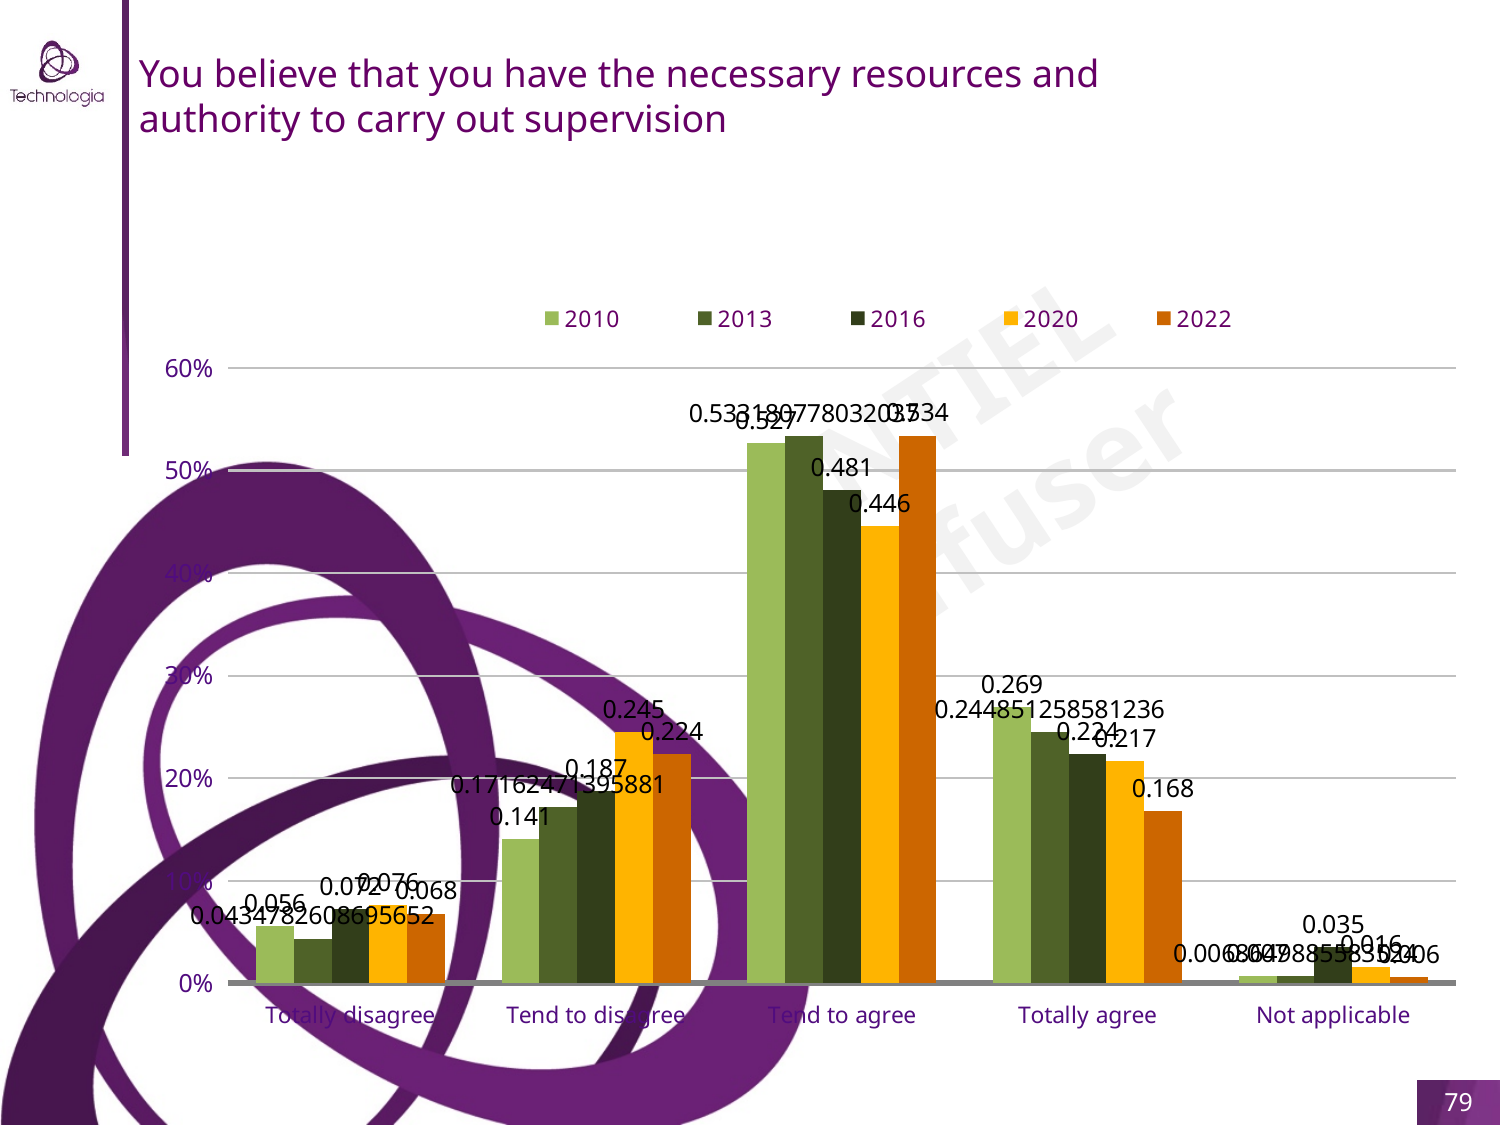

# You believe that you have the necessary resources and authority to carry out supervision
### Chart
| Category | 2010 | 2013 | 2016 | 2020 | 2022 |
|---|---|---|---|---|---|
| Totally disagree | 0.056 | 0.0434782608695652 | 0.072 | 0.076 | 0.068 |
| Tend to disagree | 0.141 | 0.17162471395881 | 0.187 | 0.245 | 0.224 |
| Tend to agree | 0.527 | 0.533180778032037 | 0.481 | 0.446 | 0.534 |
| Totally agree | 0.269 | 0.244851258581236 | 0.224 | 0.217 | 0.168 |
| Not applicable | 0.007 | 0.0068649885583524 | 0.035 | 0.016 | 0.006 |